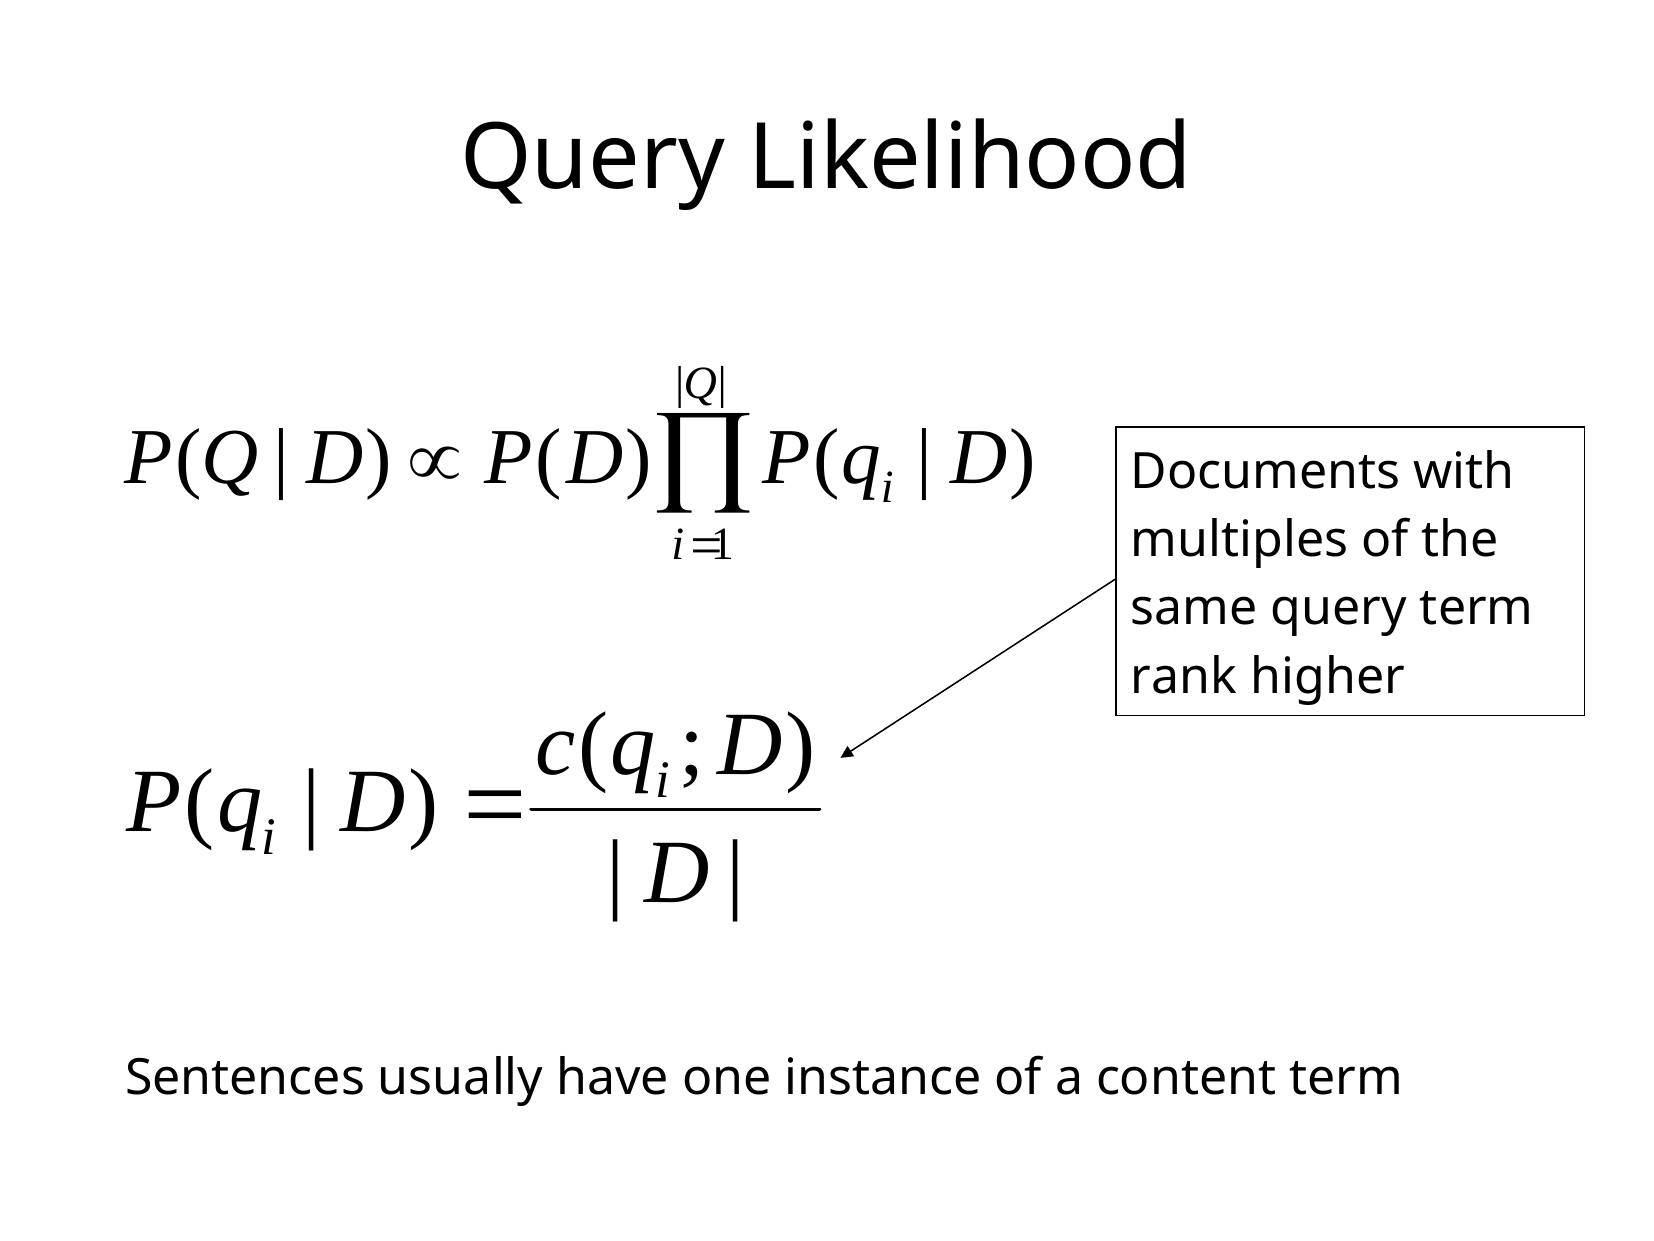

# Query Likelihood
Documents with multiples of the same query term rank higher
Sentences usually have one instance of a content term